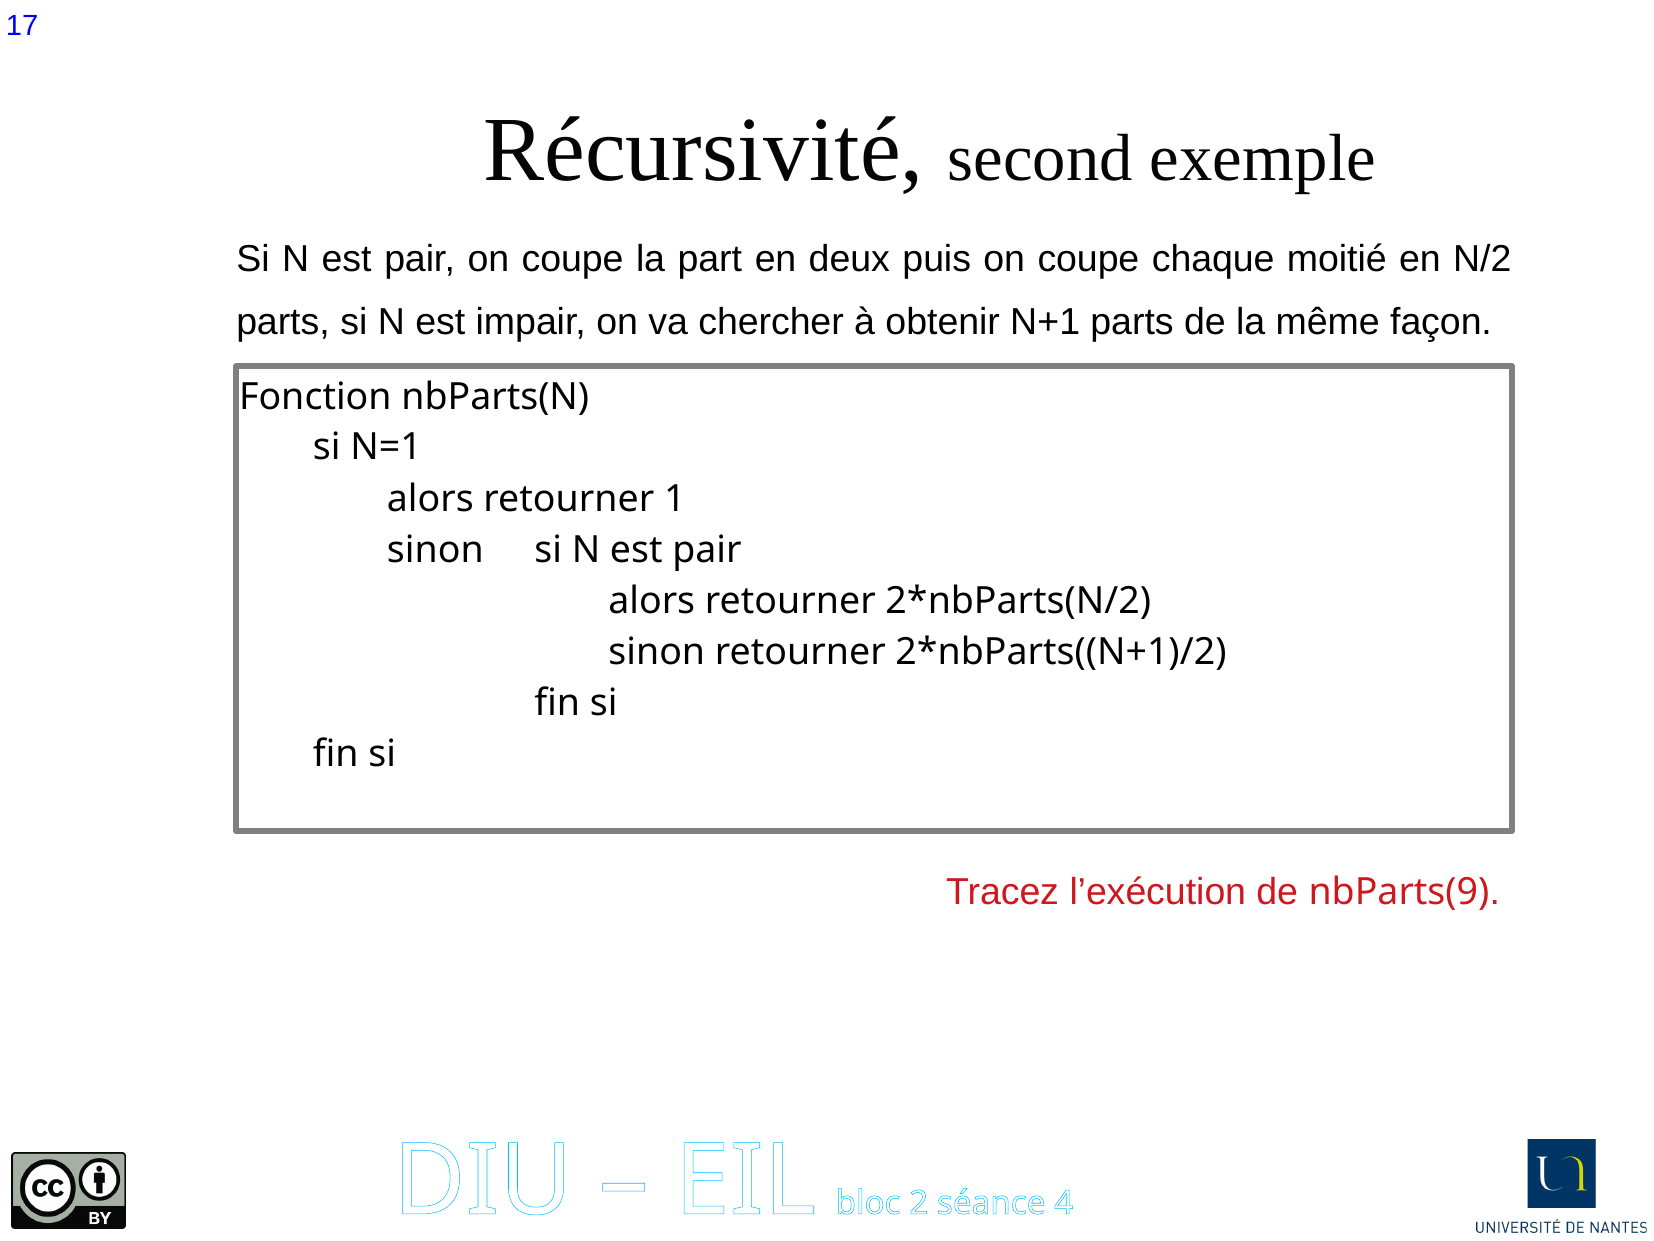

17
# Récursivité, second exemple
Si N est pair, on coupe la part en deux puis on coupe chaque moitié en N/2 parts, si N est impair, on va chercher à obtenir N+1 parts de la même façon.
Fonction nbParts(N)
	si N=1
		alors retourner 1
		sinon	si N est pair
					alors retourner 2*nbParts(N/2)
					sinon retourner 2*nbParts((N+1)/2)
				fin si
	fin si
Tracez l’exécution de nbParts(9).